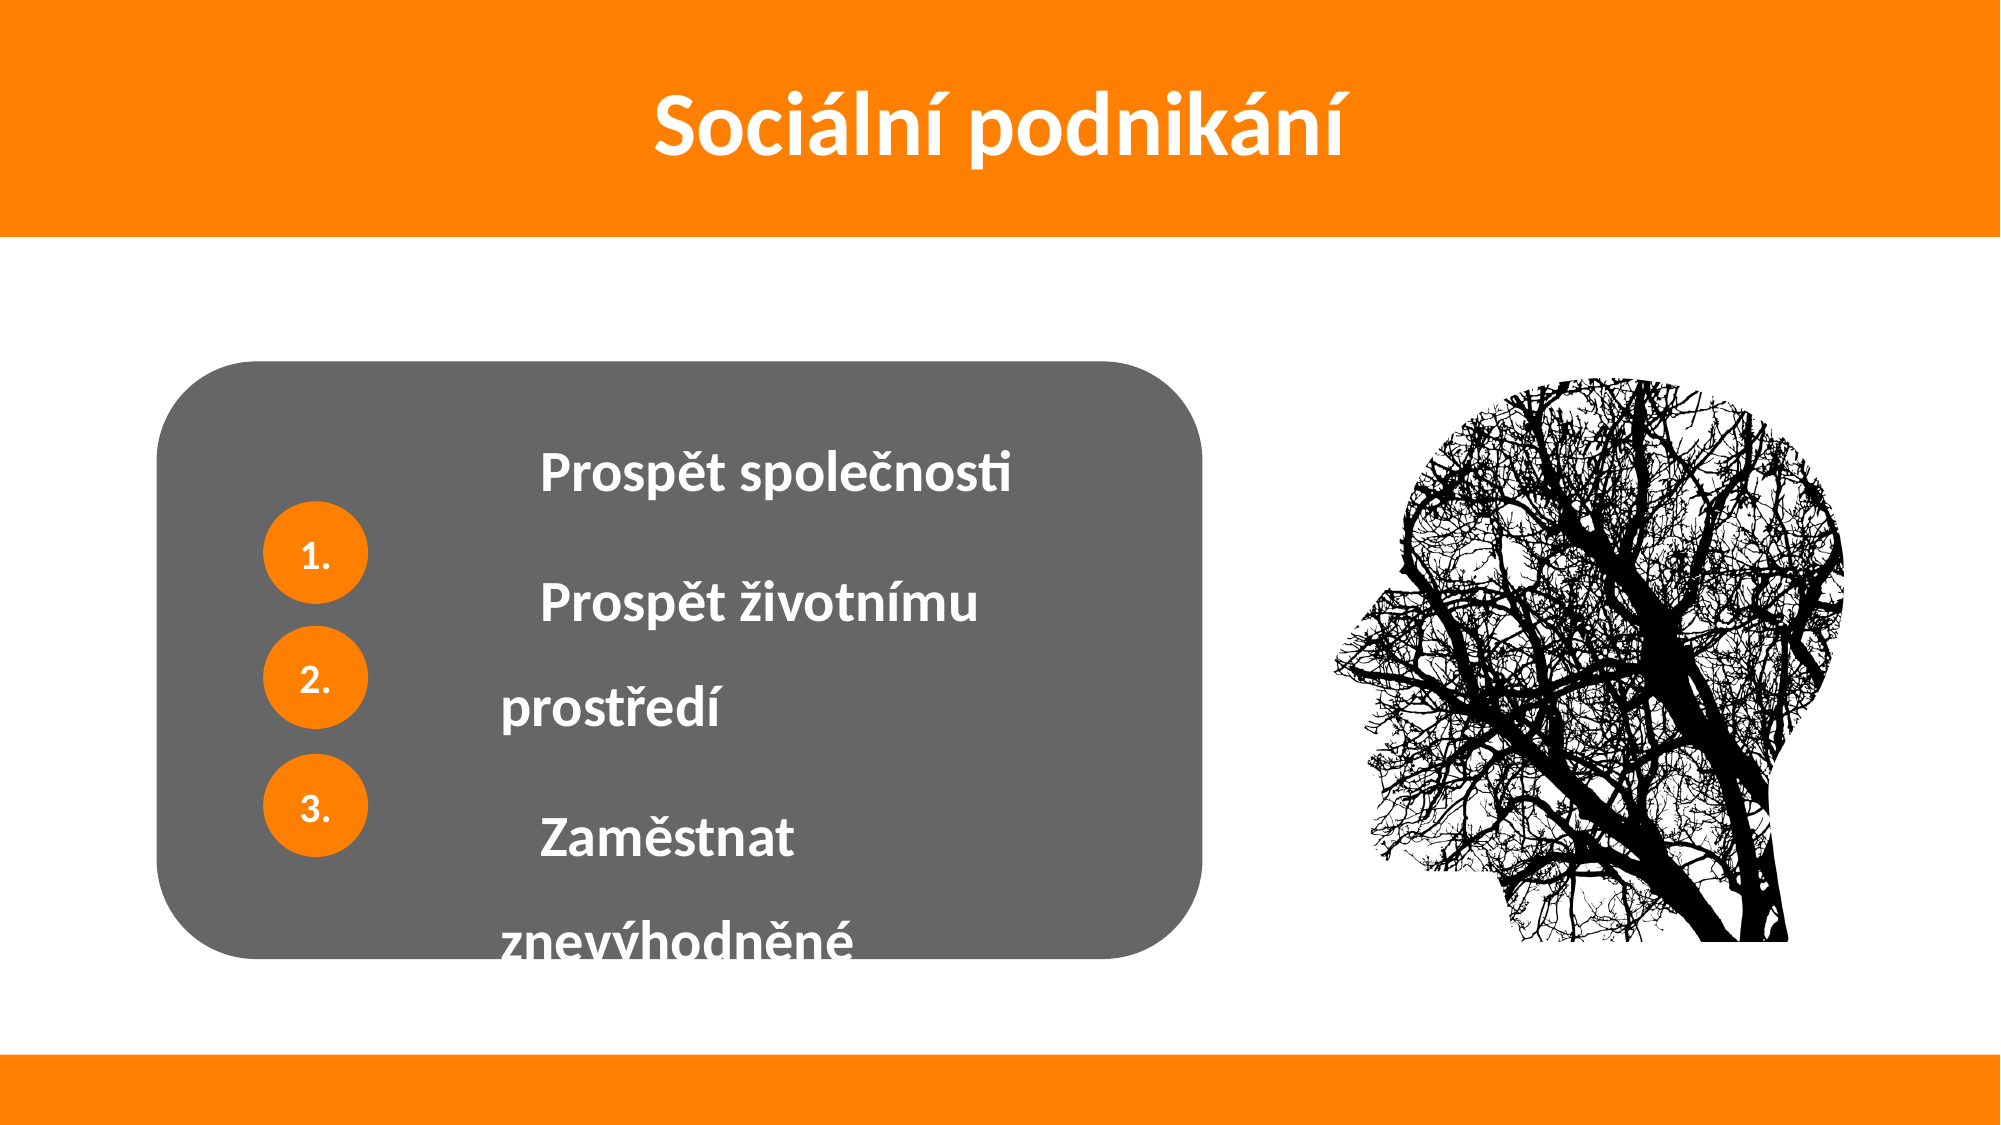

Sociální podnikání
 Prospět společnosti
 Prospět životnímu prostředí
 Zaměstnat znevýhodněné
1.
2.
3.